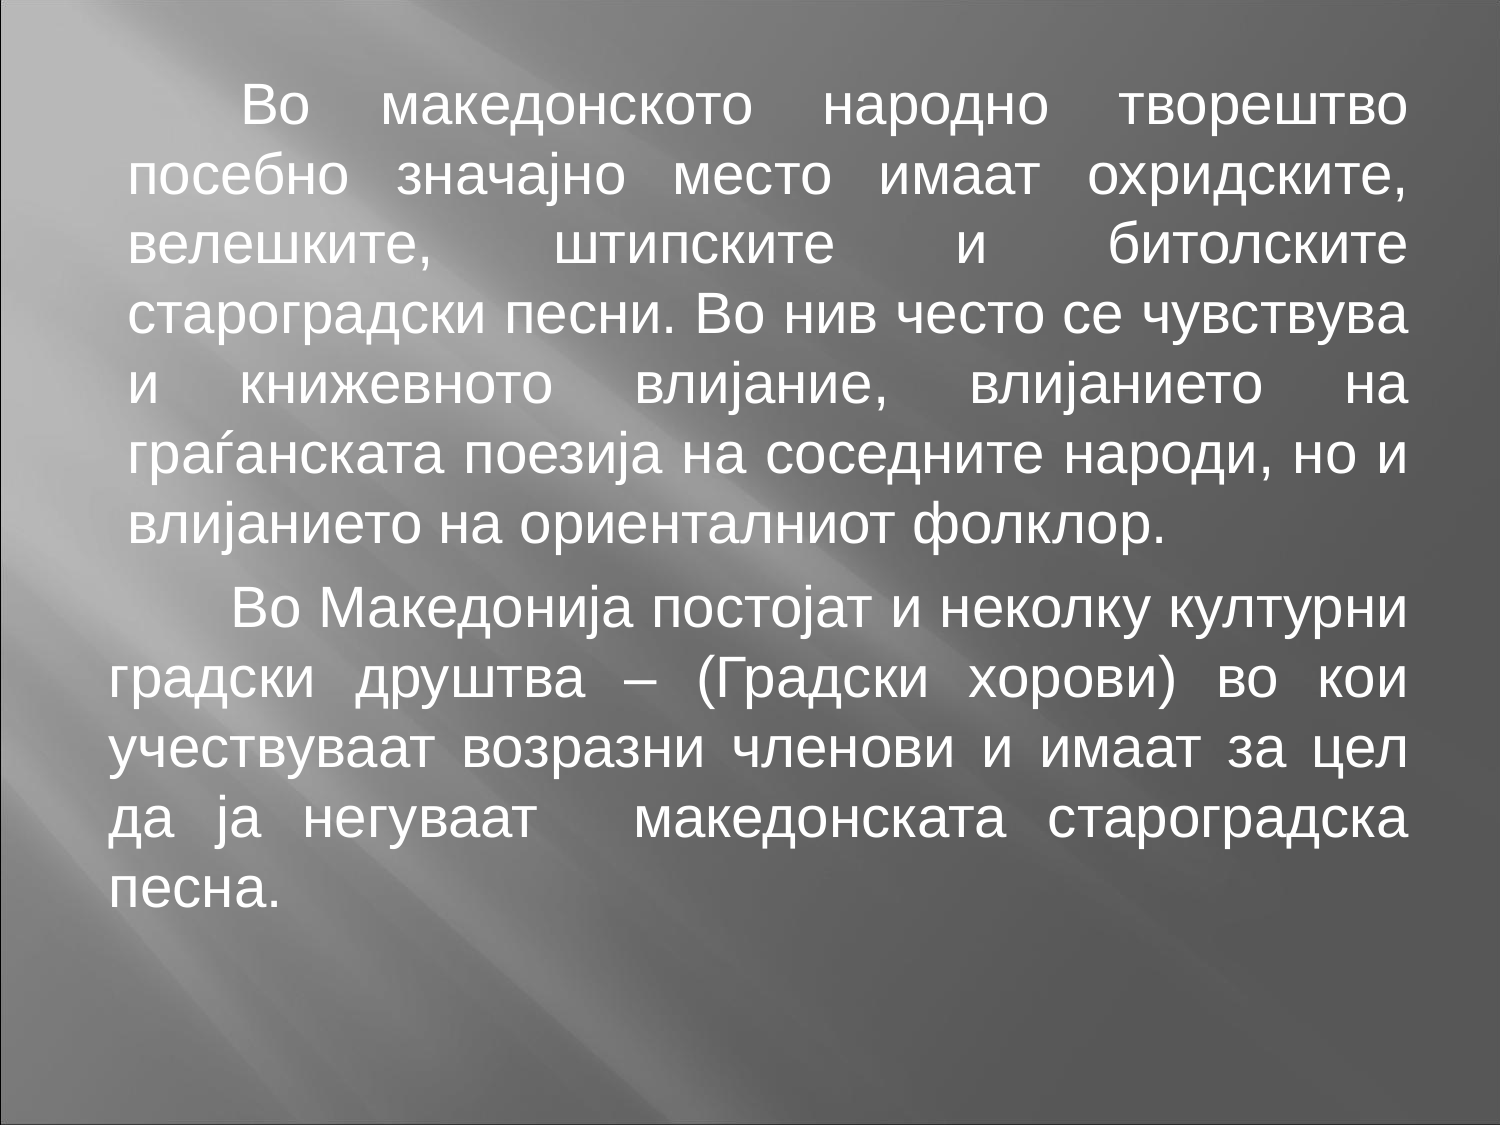

# Во македонското народно творештво посебно значајно место имаат охридските, велешките, штипските и битолските староградски песни. Во нив често се чувствува и книжевното влијание, влијанието на граѓанската поезија на соседните народи, но и влијанието на ориенталниот фолклор.
Во Македонија постојат и неколку културни градски друштва – (Градски хорови) во кои учествуваат возразни членови и имаат за цел да ја негуваат 	македонската староградска песна.